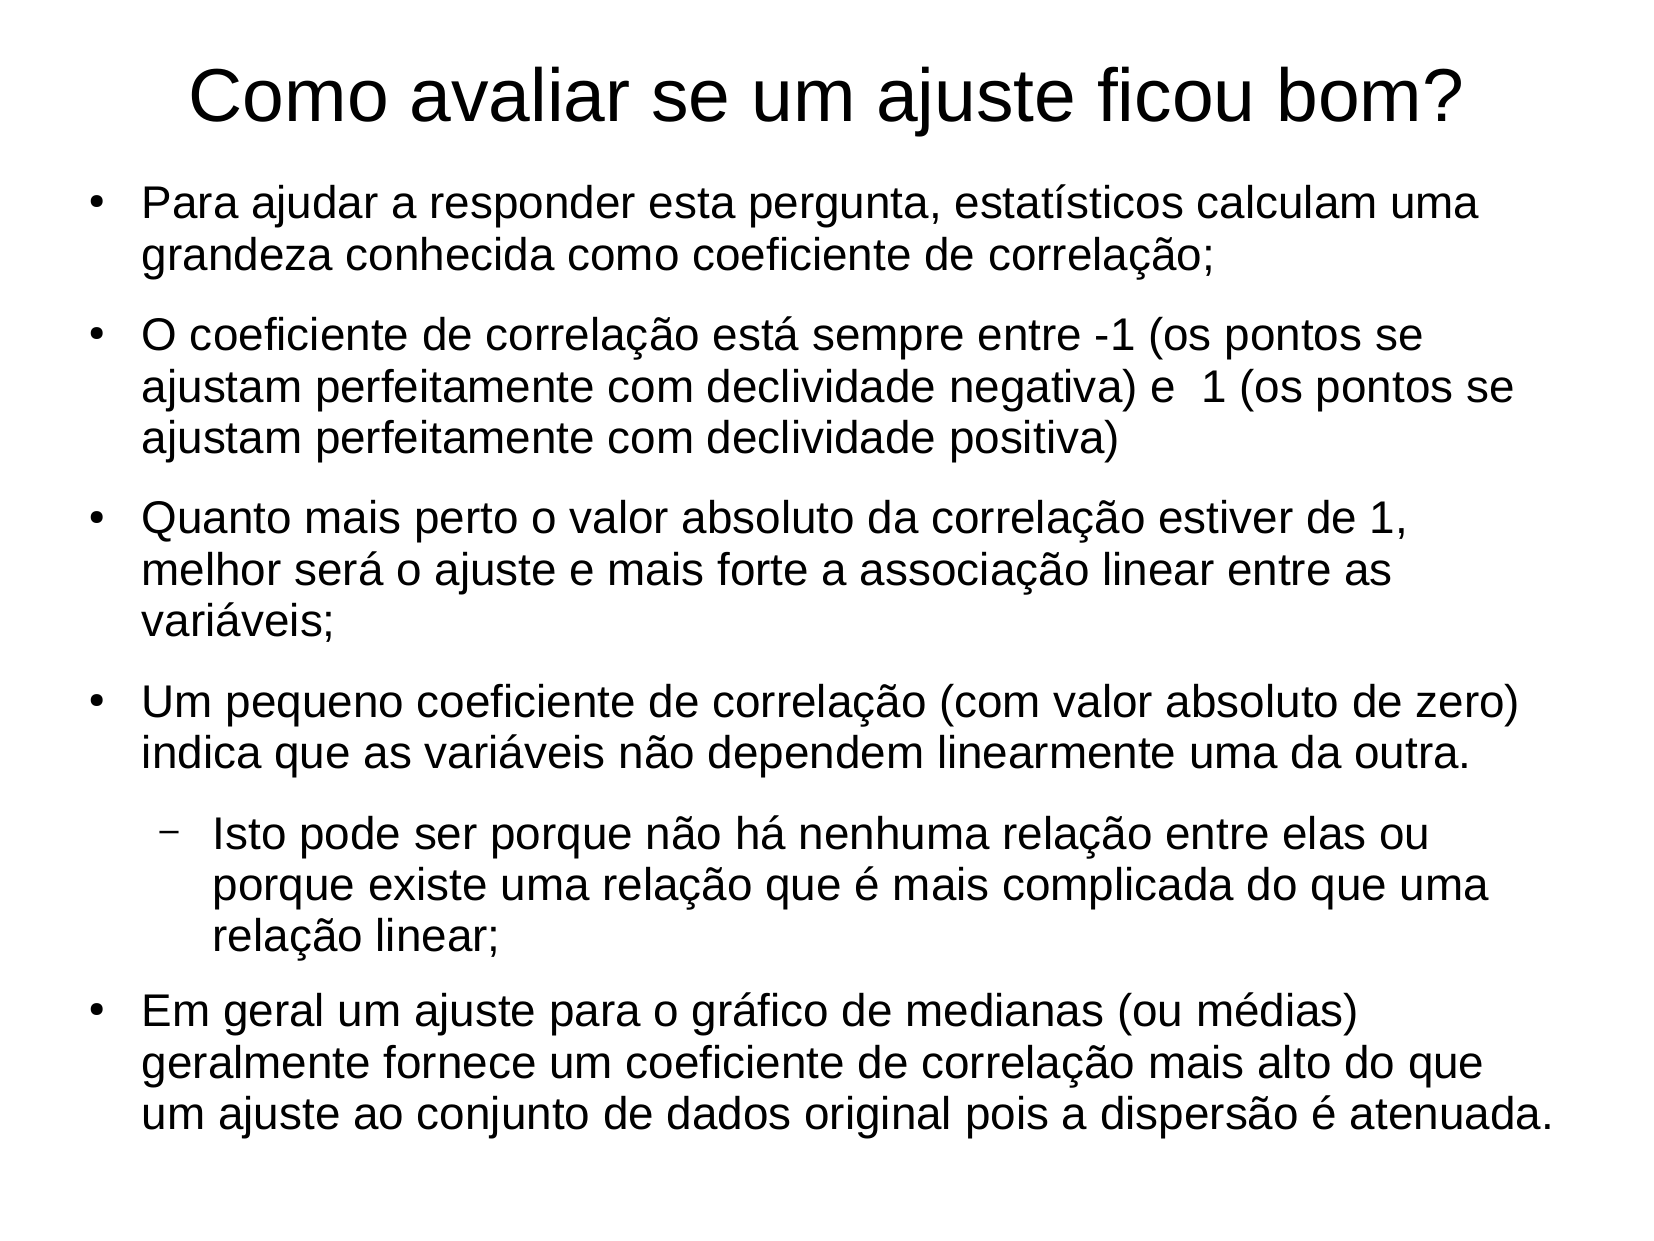

# Como avaliar se um ajuste ficou bom?
Para ajudar a responder esta pergunta, estatísticos calculam uma grandeza conhecida como coeficiente de correlação;
O coeficiente de correlação está sempre entre -1 (os pontos se ajustam perfeitamente com declividade negativa) e 1 (os pontos se ajustam perfeitamente com declividade positiva)
Quanto mais perto o valor absoluto da correlação estiver de 1, melhor será o ajuste e mais forte a associação linear entre as variáveis;
Um pequeno coeficiente de correlação (com valor absoluto de zero) indica que as variáveis não dependem linearmente uma da outra.
Isto pode ser porque não há nenhuma relação entre elas ou porque existe uma relação que é mais complicada do que uma relação linear;
Em geral um ajuste para o gráfico de medianas (ou médias) geralmente fornece um coeficiente de correlação mais alto do que um ajuste ao conjunto de dados original pois a dispersão é atenuada.